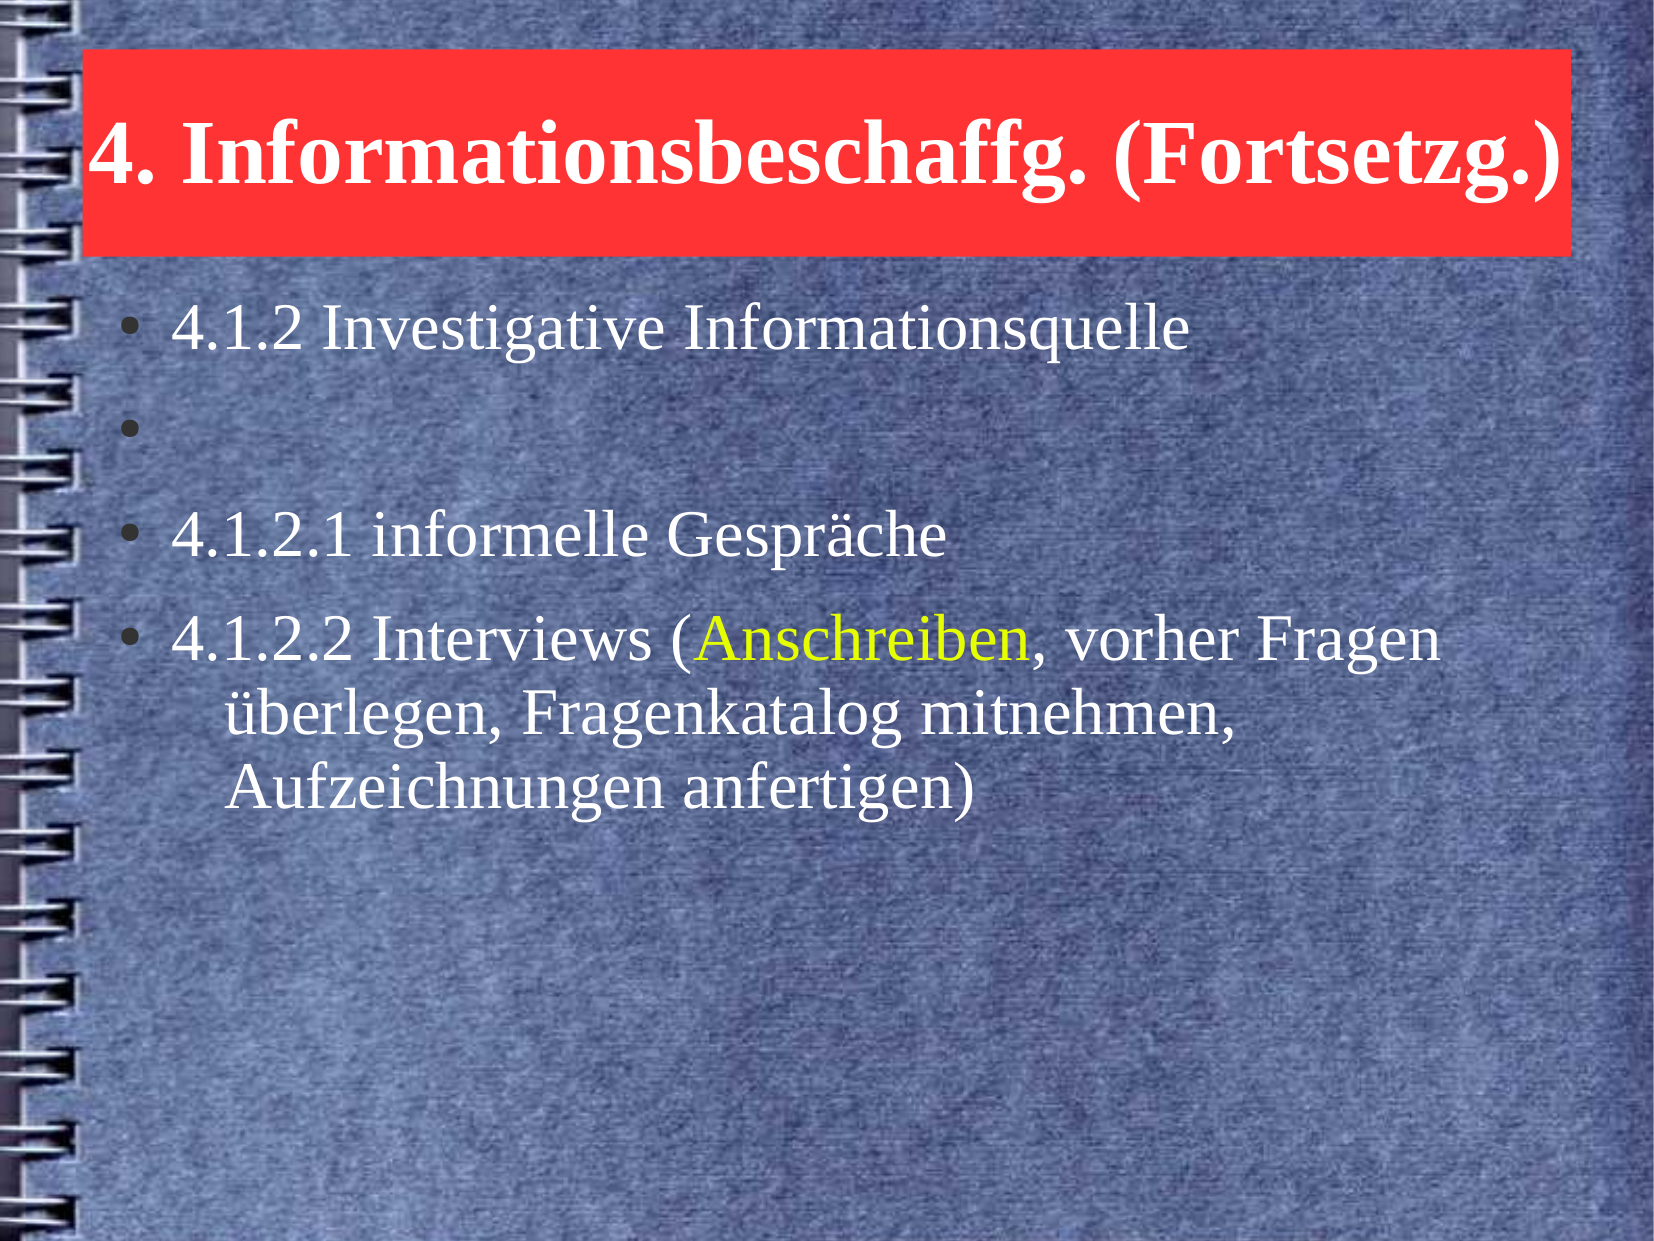

# 4. Informationsbeschaffg. (Fortsetzg.)
4.1.2 Investigative Informationsquelle
4.1.2.1 informelle Gespräche
4.1.2.2 Interviews (Anschreiben, vorher Fragen überlegen, Fragenkatalog mitnehmen, Aufzeichnungen anfertigen)